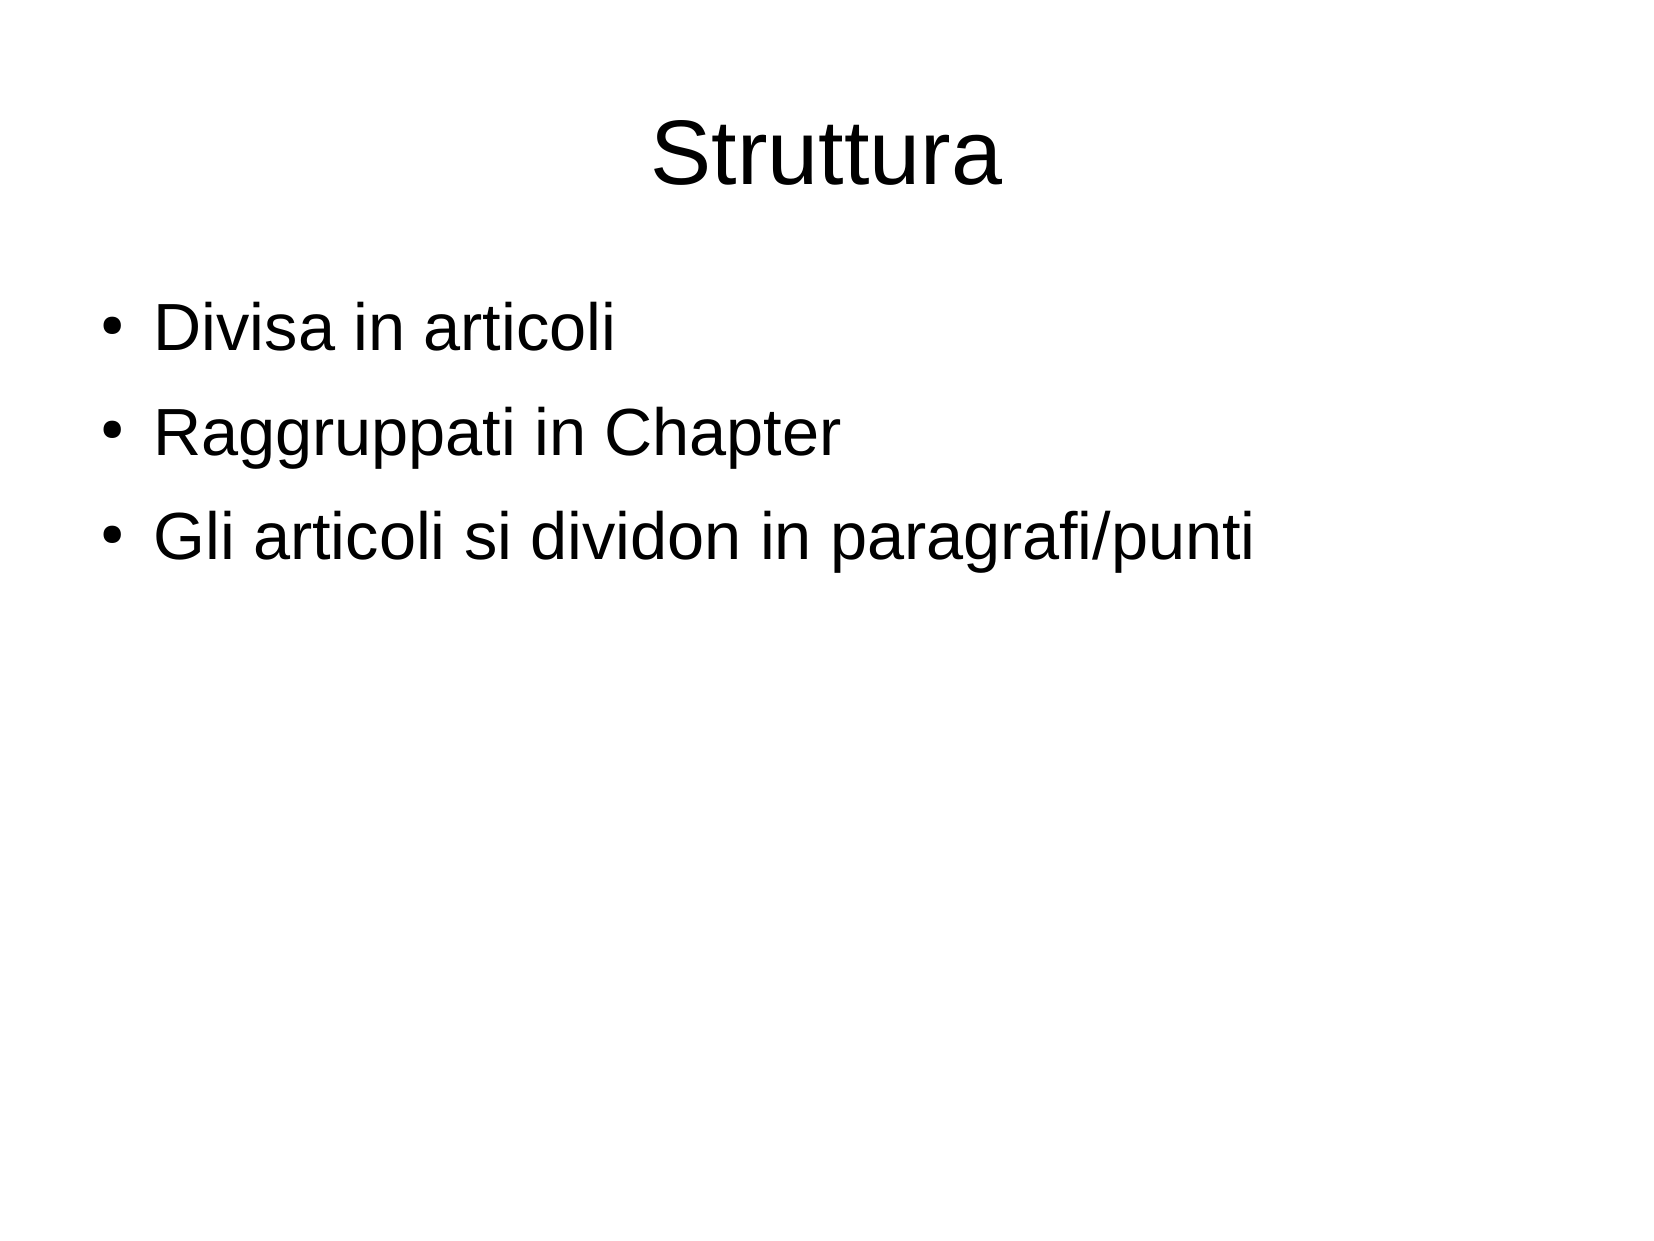

# Struttura
Divisa in articoli
Raggruppati in Chapter
Gli articoli si dividon in paragrafi/punti